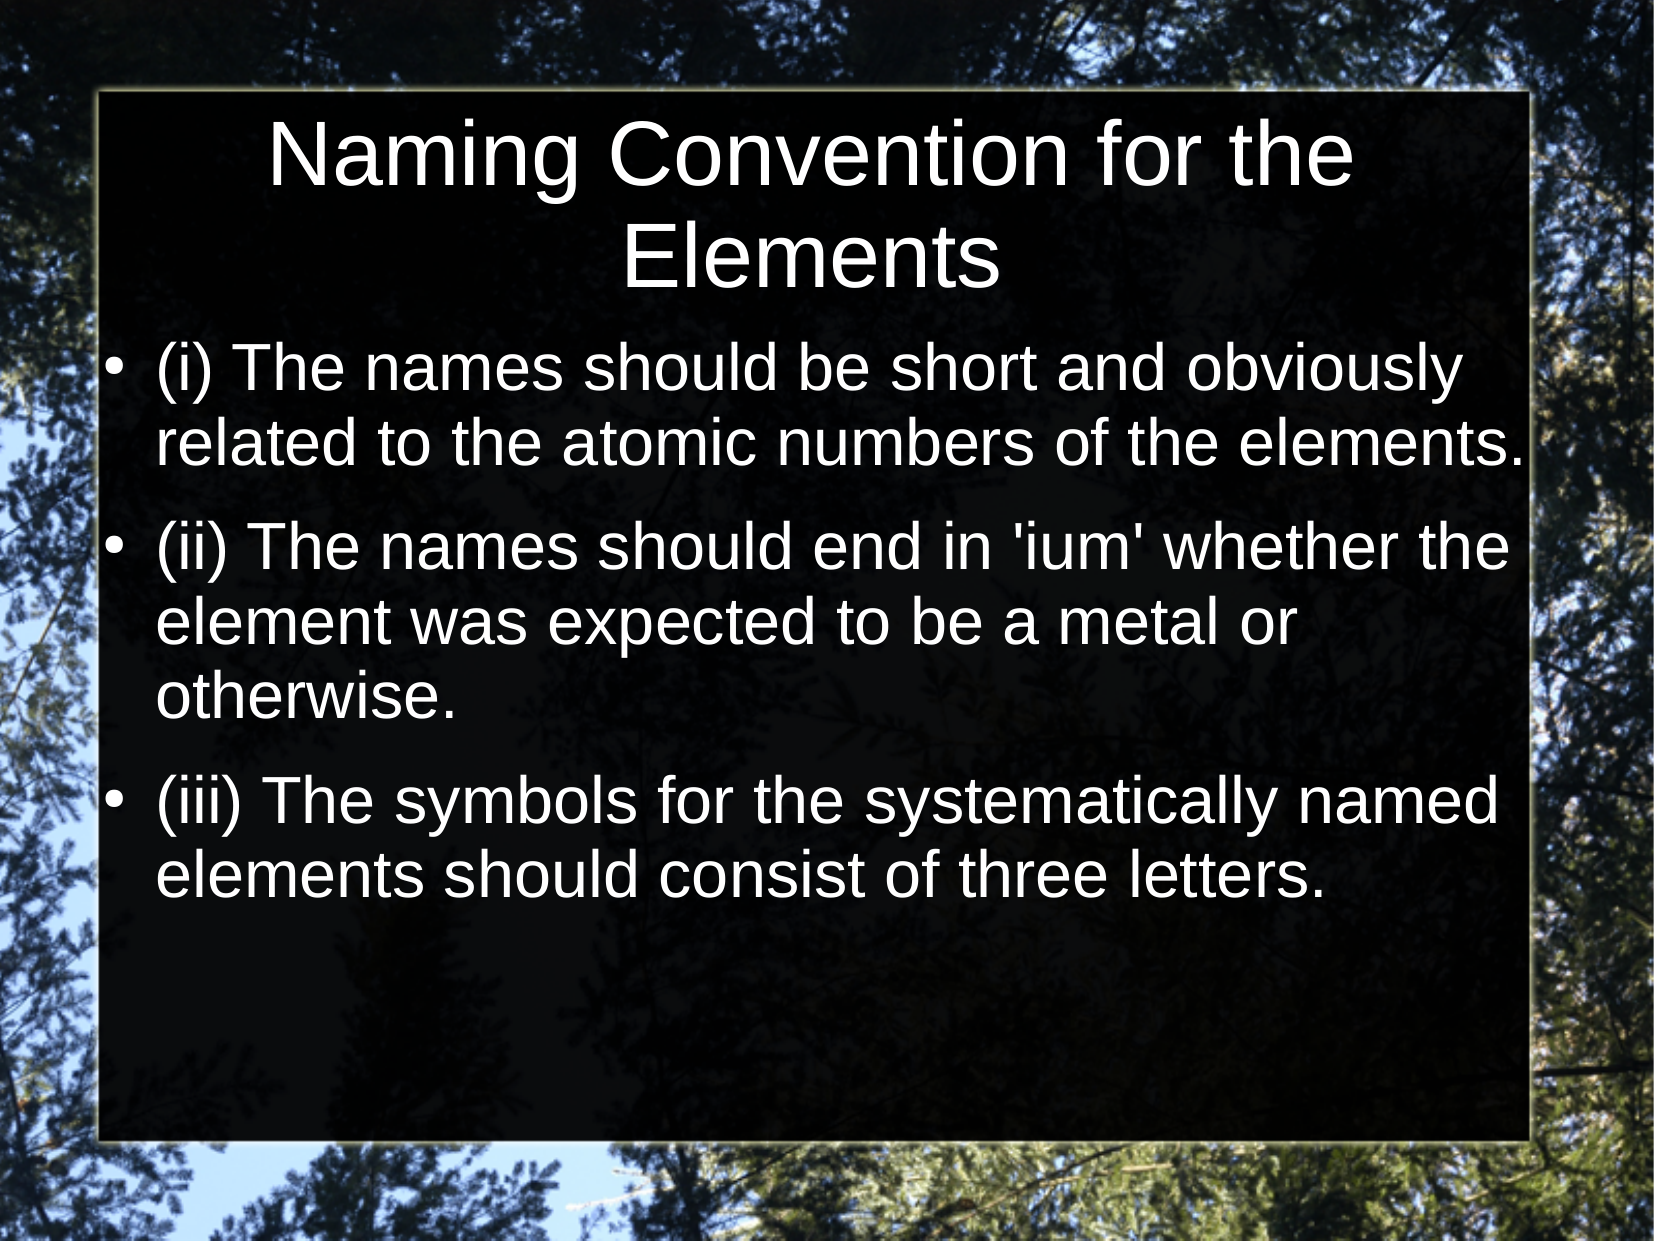

# Naming Convention for the Elements
(i) The names should be short and obviously related to the atomic numbers of the elements.
(ii) The names should end in 'ium' whether the element was expected to be a metal or otherwise.
(iii) The symbols for the systematically named elements should consist of three letters.